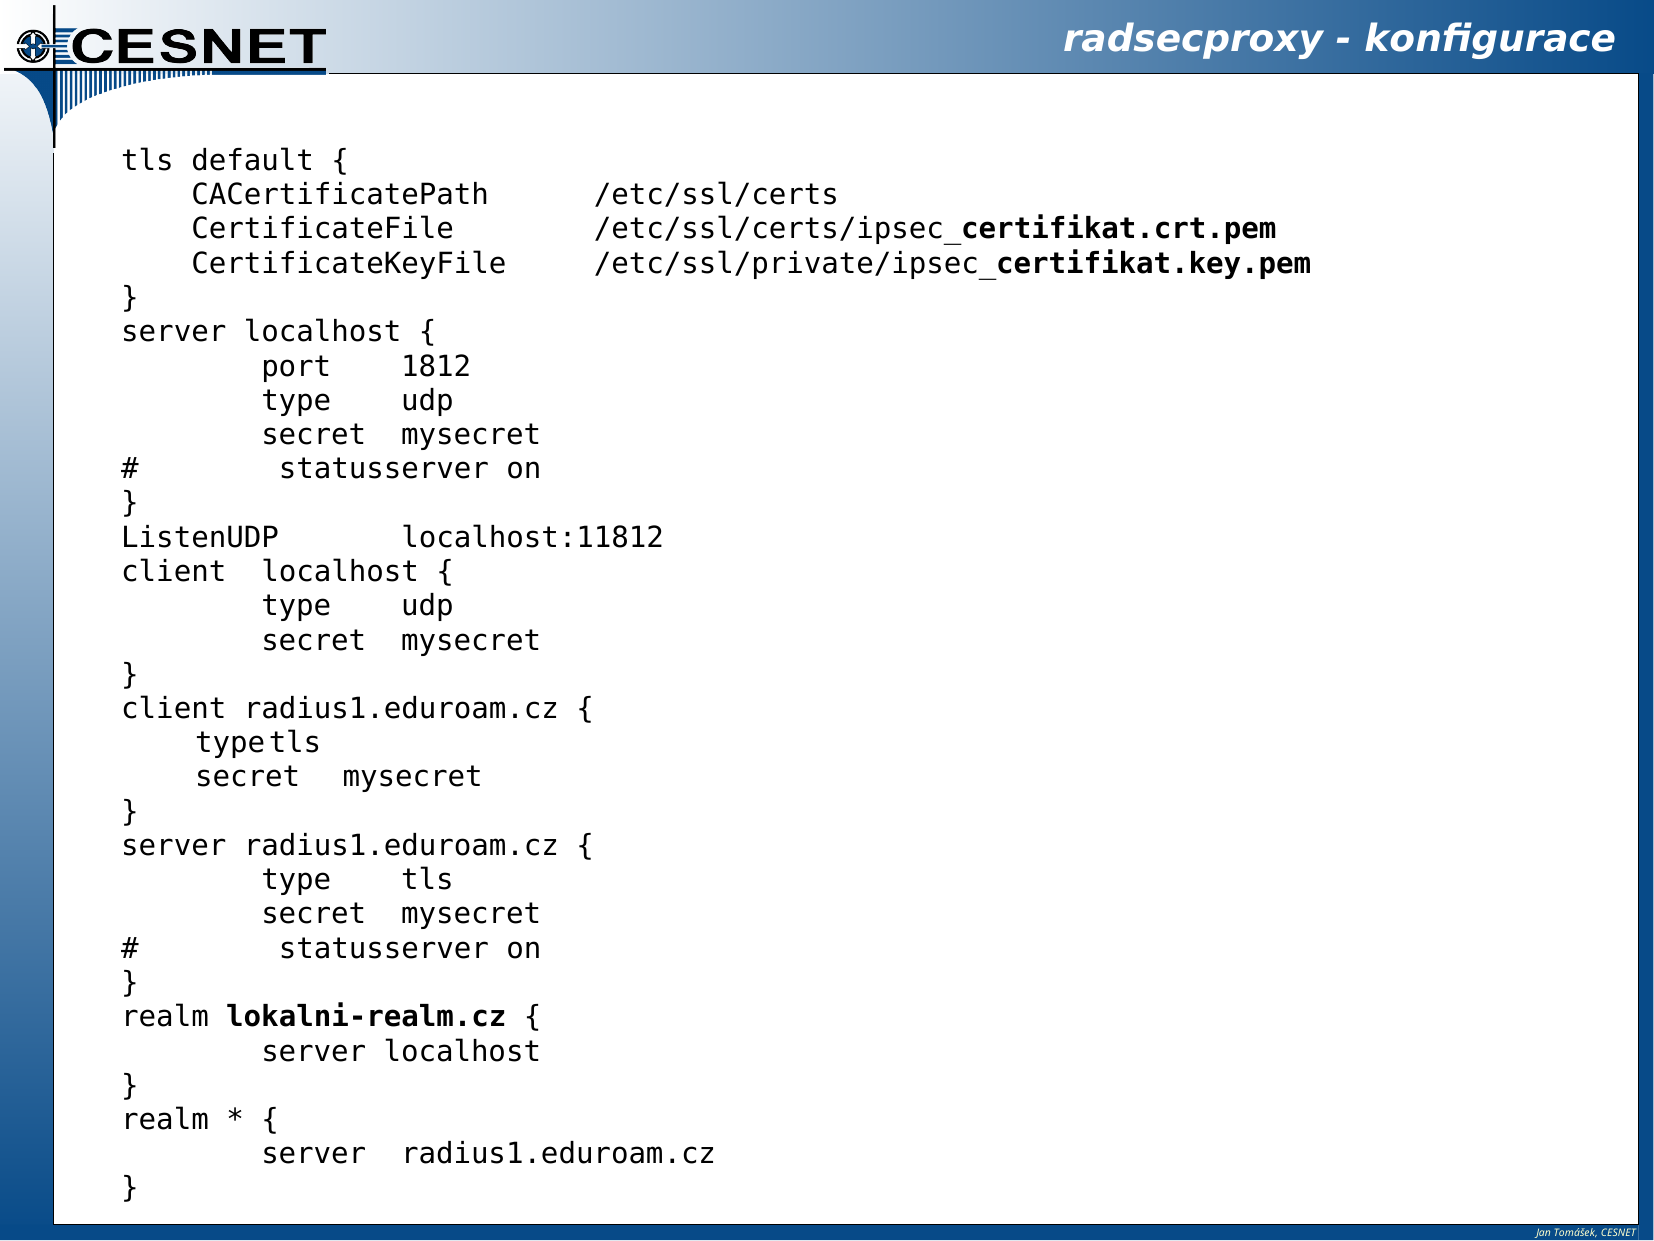

radsecproxy - konfigurace
tls default {
 CACertificatePath /etc/ssl/certs
 CertificateFile /etc/ssl/certs/ipsec_certifikat.crt.pem
 CertificateKeyFile /etc/ssl/private/ipsec_certifikat.key.pem
}
server localhost {
 port 1812
 type udp
 secret mysecret
# statusserver on
}
ListenUDP localhost:11812
client localhost {
 type udp
 secret mysecret
}
client radius1.eduroam.cz {
	type	tls
	secret	mysecret
}
server radius1.eduroam.cz {
 type tls
 secret mysecret
# statusserver on
}
realm lokalni-realm.cz {
 server localhost
}
realm * {
 server radius1.eduroam.cz
}
Jan Tomášek, CESNET